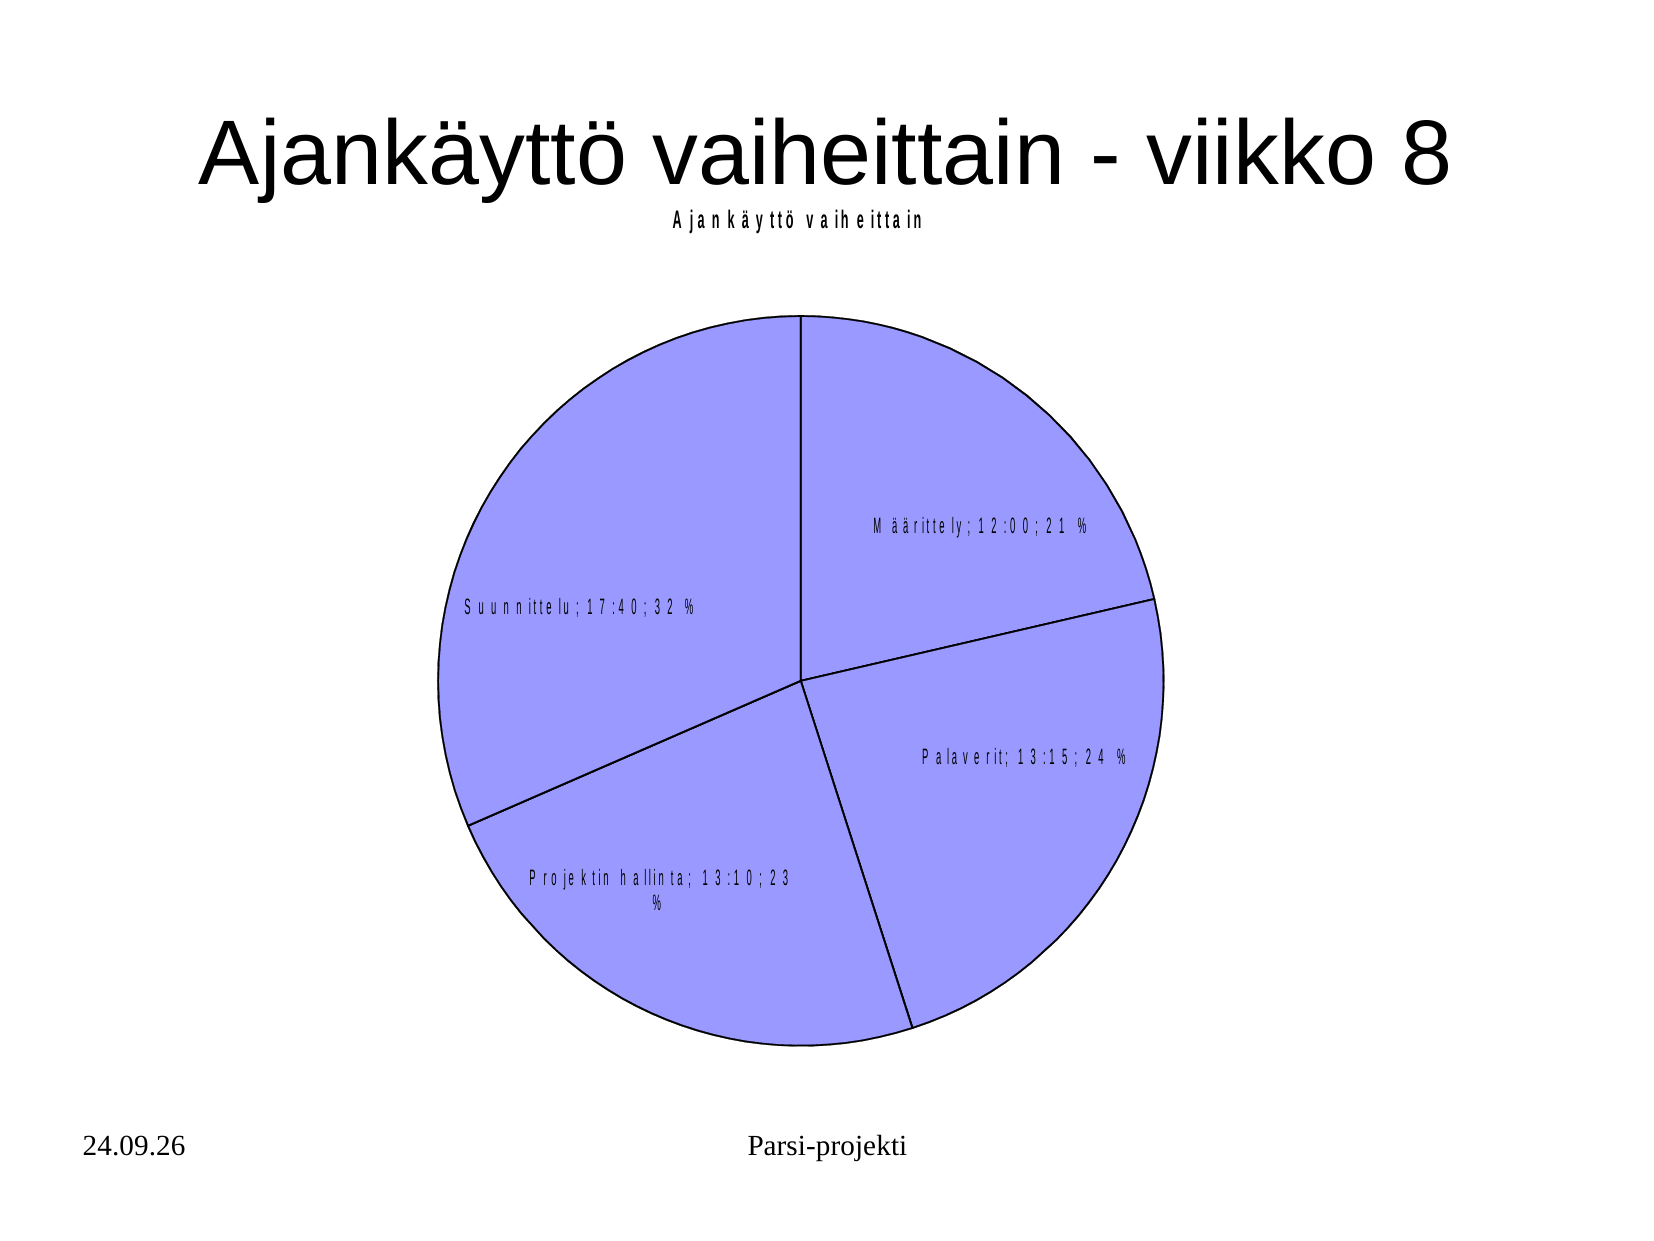

# Ajankäyttö vaiheittain - viikko 8
Parsi-projekti